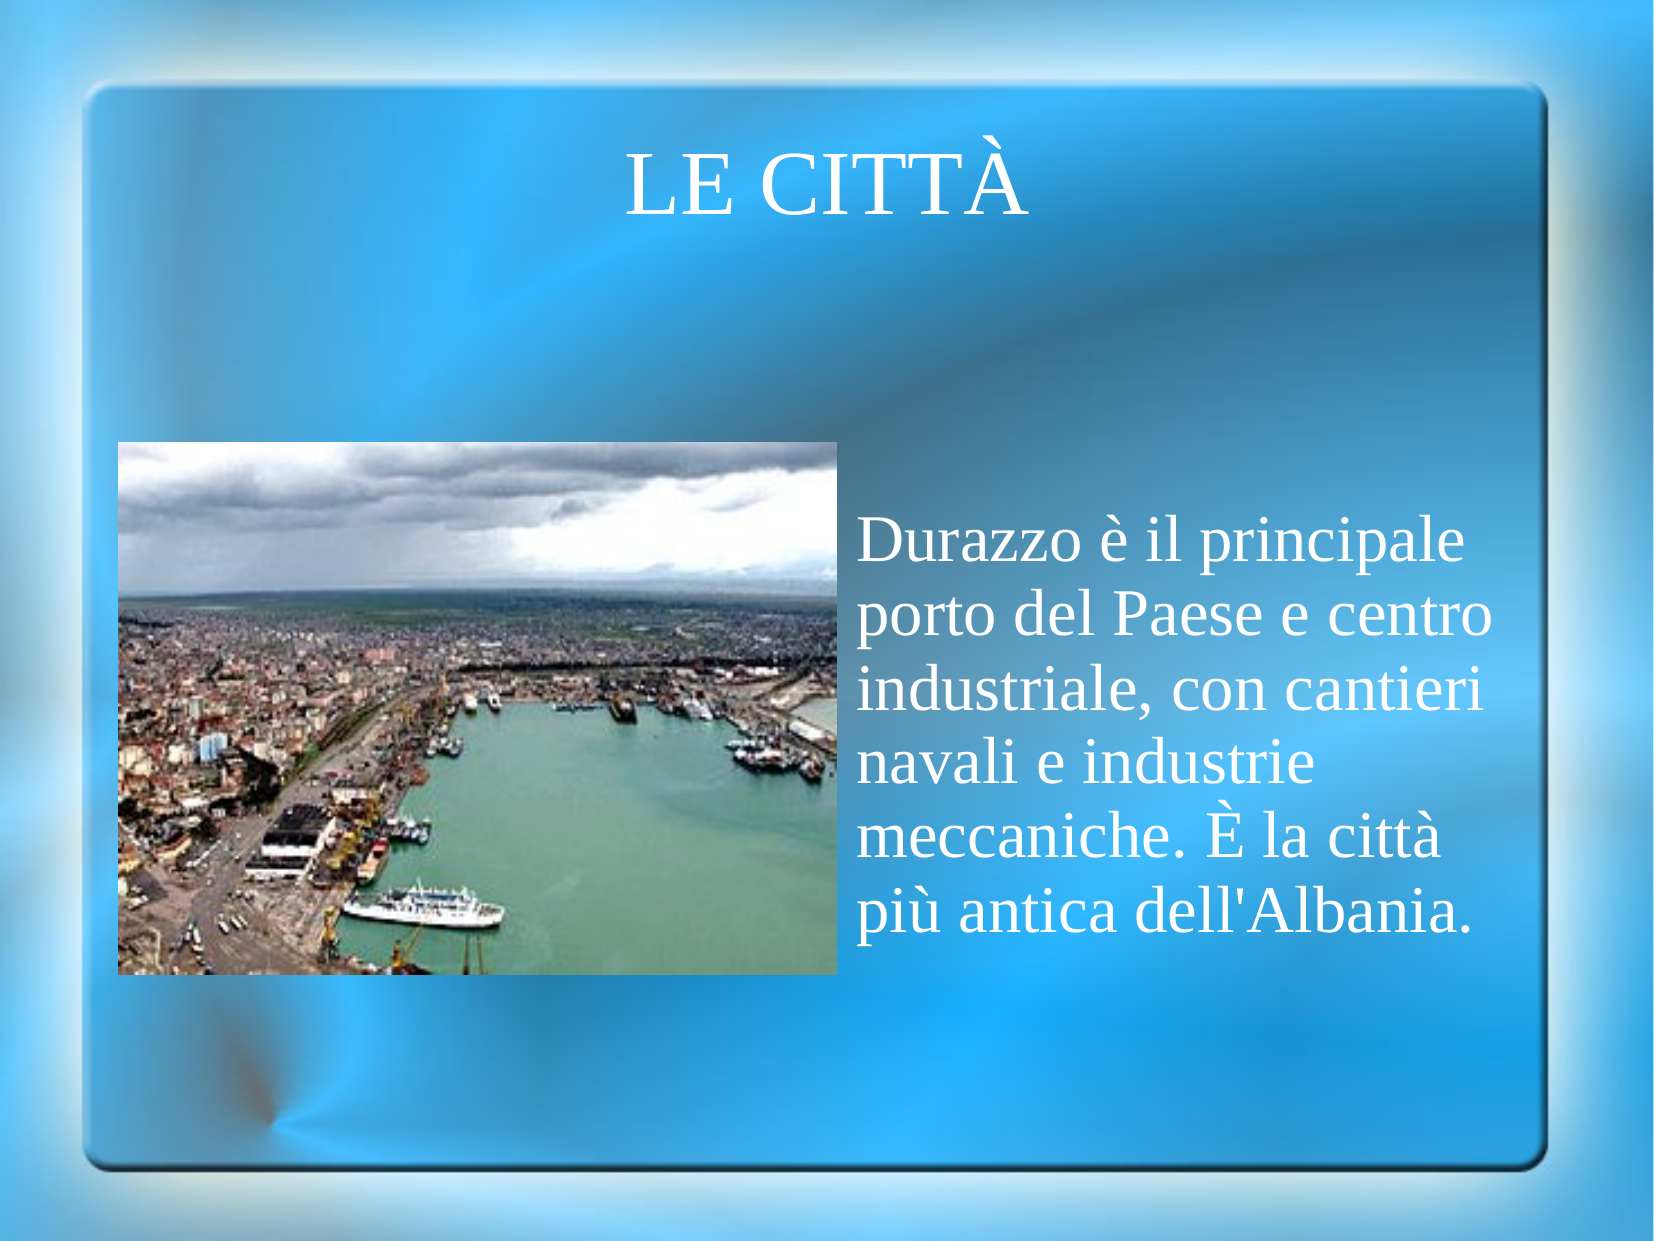

# LE CITTÀ
Durazzo è il principale porto del Paese e centro industriale, con cantieri navali e industrie meccaniche. È la città più antica dell'Albania.